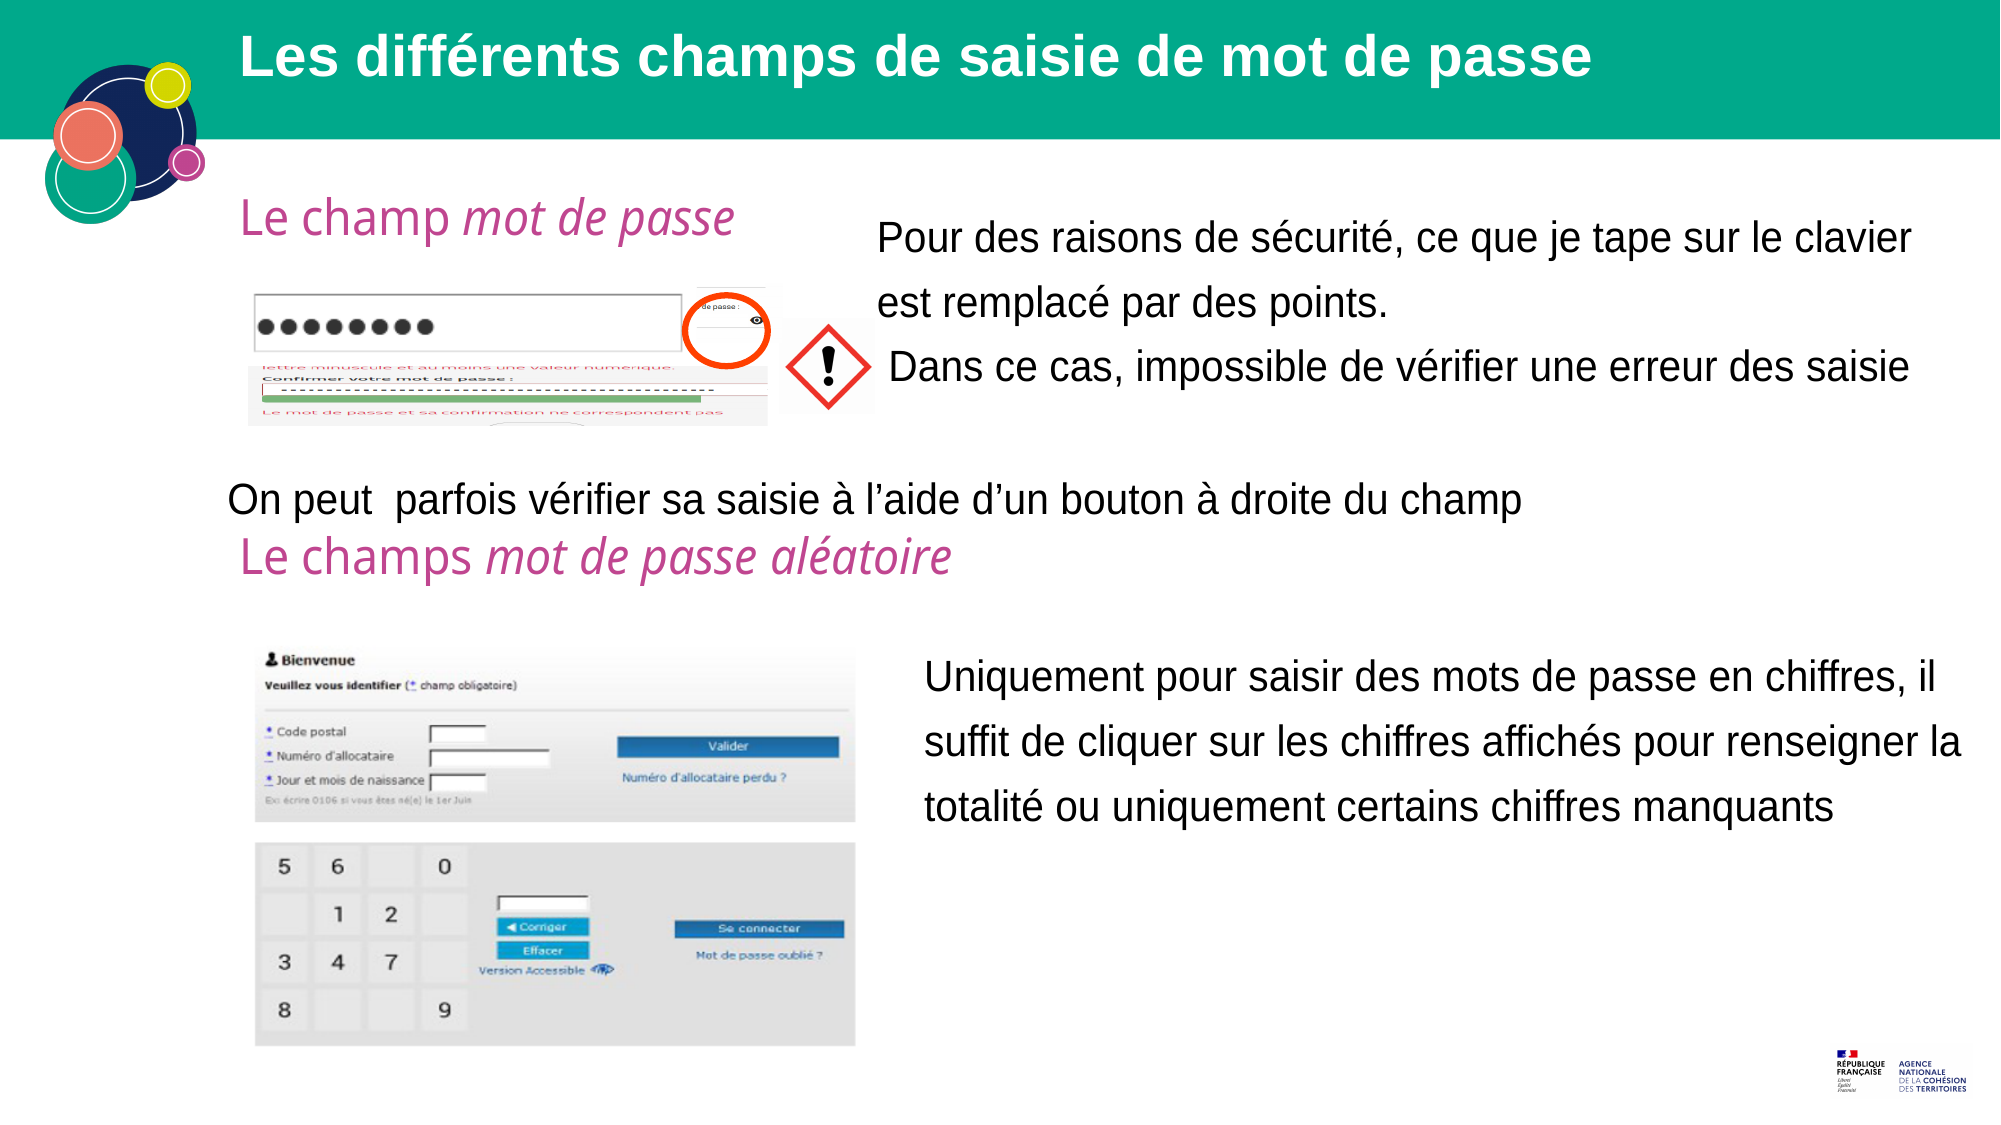

Les différents champs de saisie de mot de passe
Le champ mot de passe
Pour des raisons de sécurité, ce que je tape sur le clavier est remplacé par des points.
 Dans ce cas, impossible de vérifier une erreur des saisie
1
On peut parfois vérifier sa saisie à l’aide d’un bouton à droite du champ
Le champs mot de passe aléatoire
Uniquement pour saisir des mots de passe en chiffres, il suffit de cliquer sur les chiffres affichés pour renseigner la totalité ou uniquement certains chiffres manquants